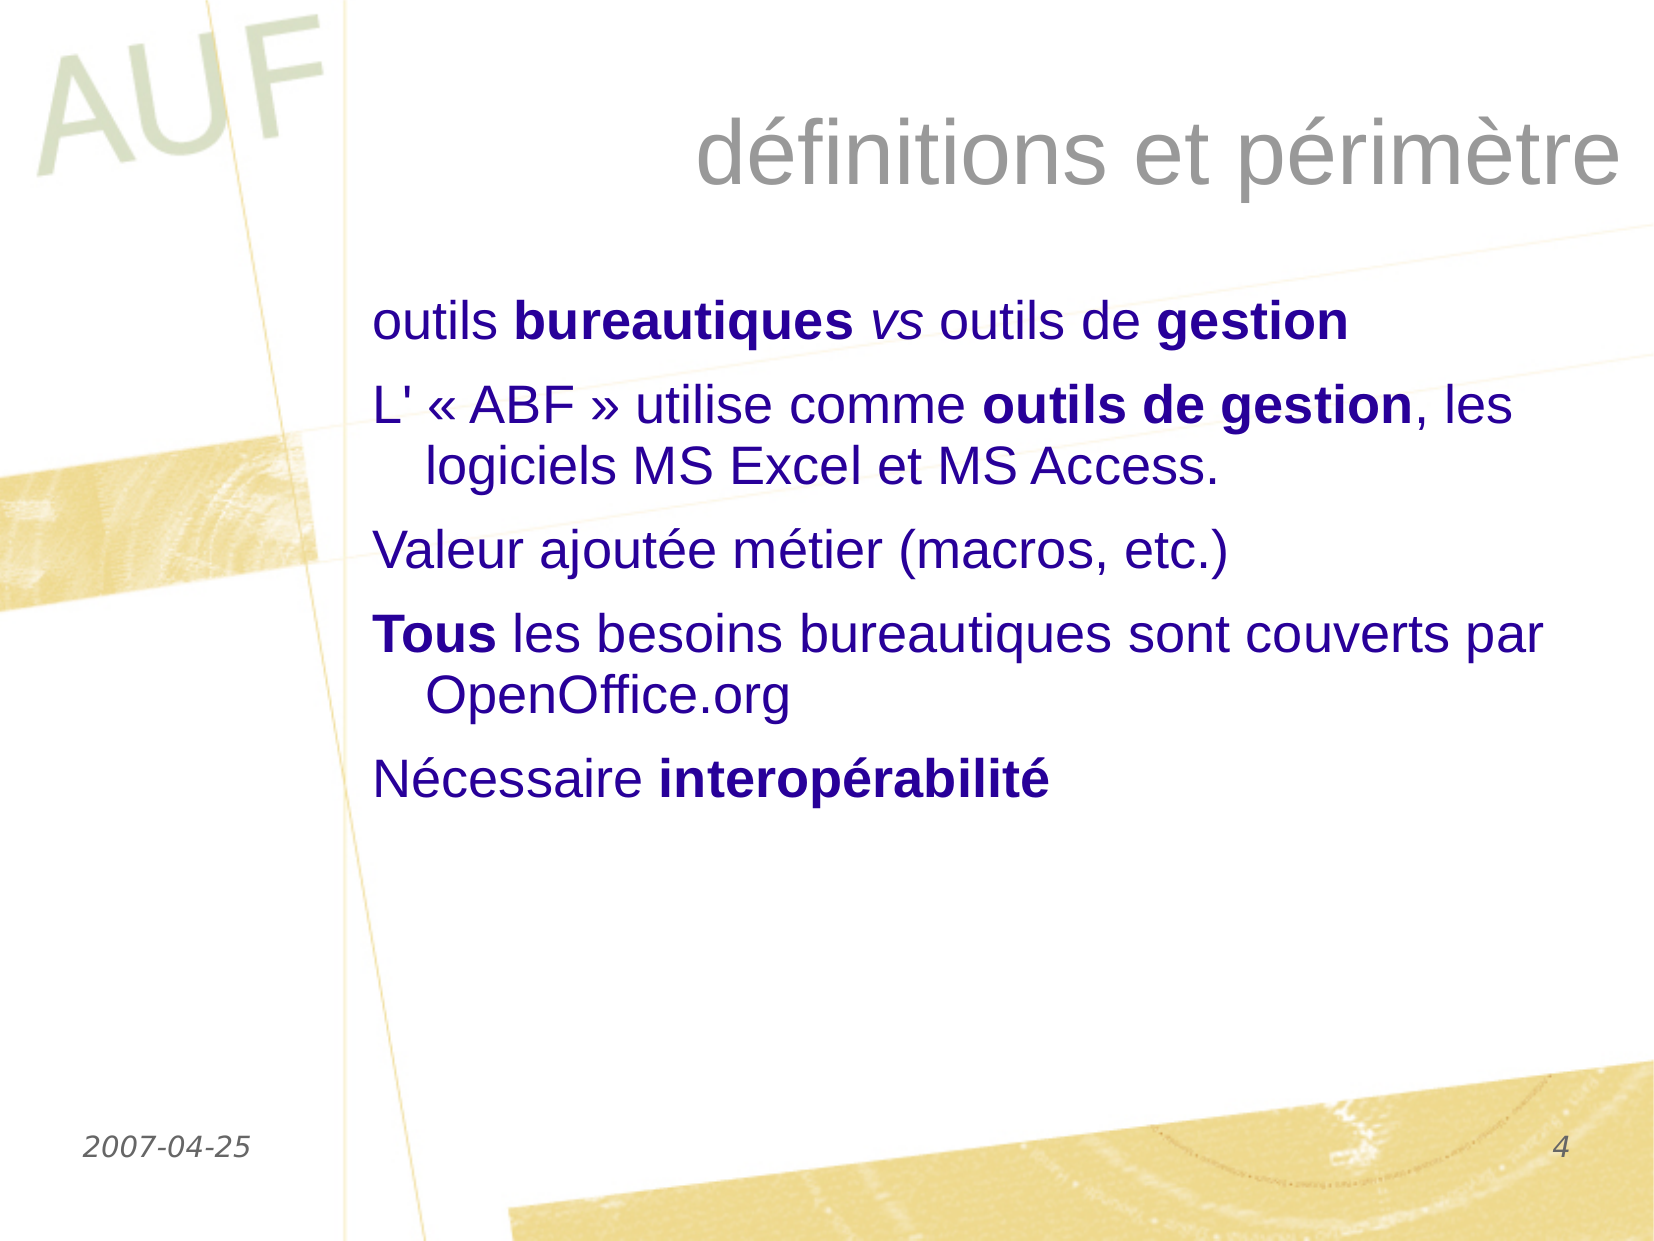

# définitions et périmètre
outils bureautiques vs outils de gestion
L' « ABF » utilise comme outils de gestion, les logiciels MS Excel et MS Access.
Valeur ajoutée métier (macros, etc.)
Tous les besoins bureautiques sont couverts par OpenOffice.org
Nécessaire interopérabilité
2007-04-25
4